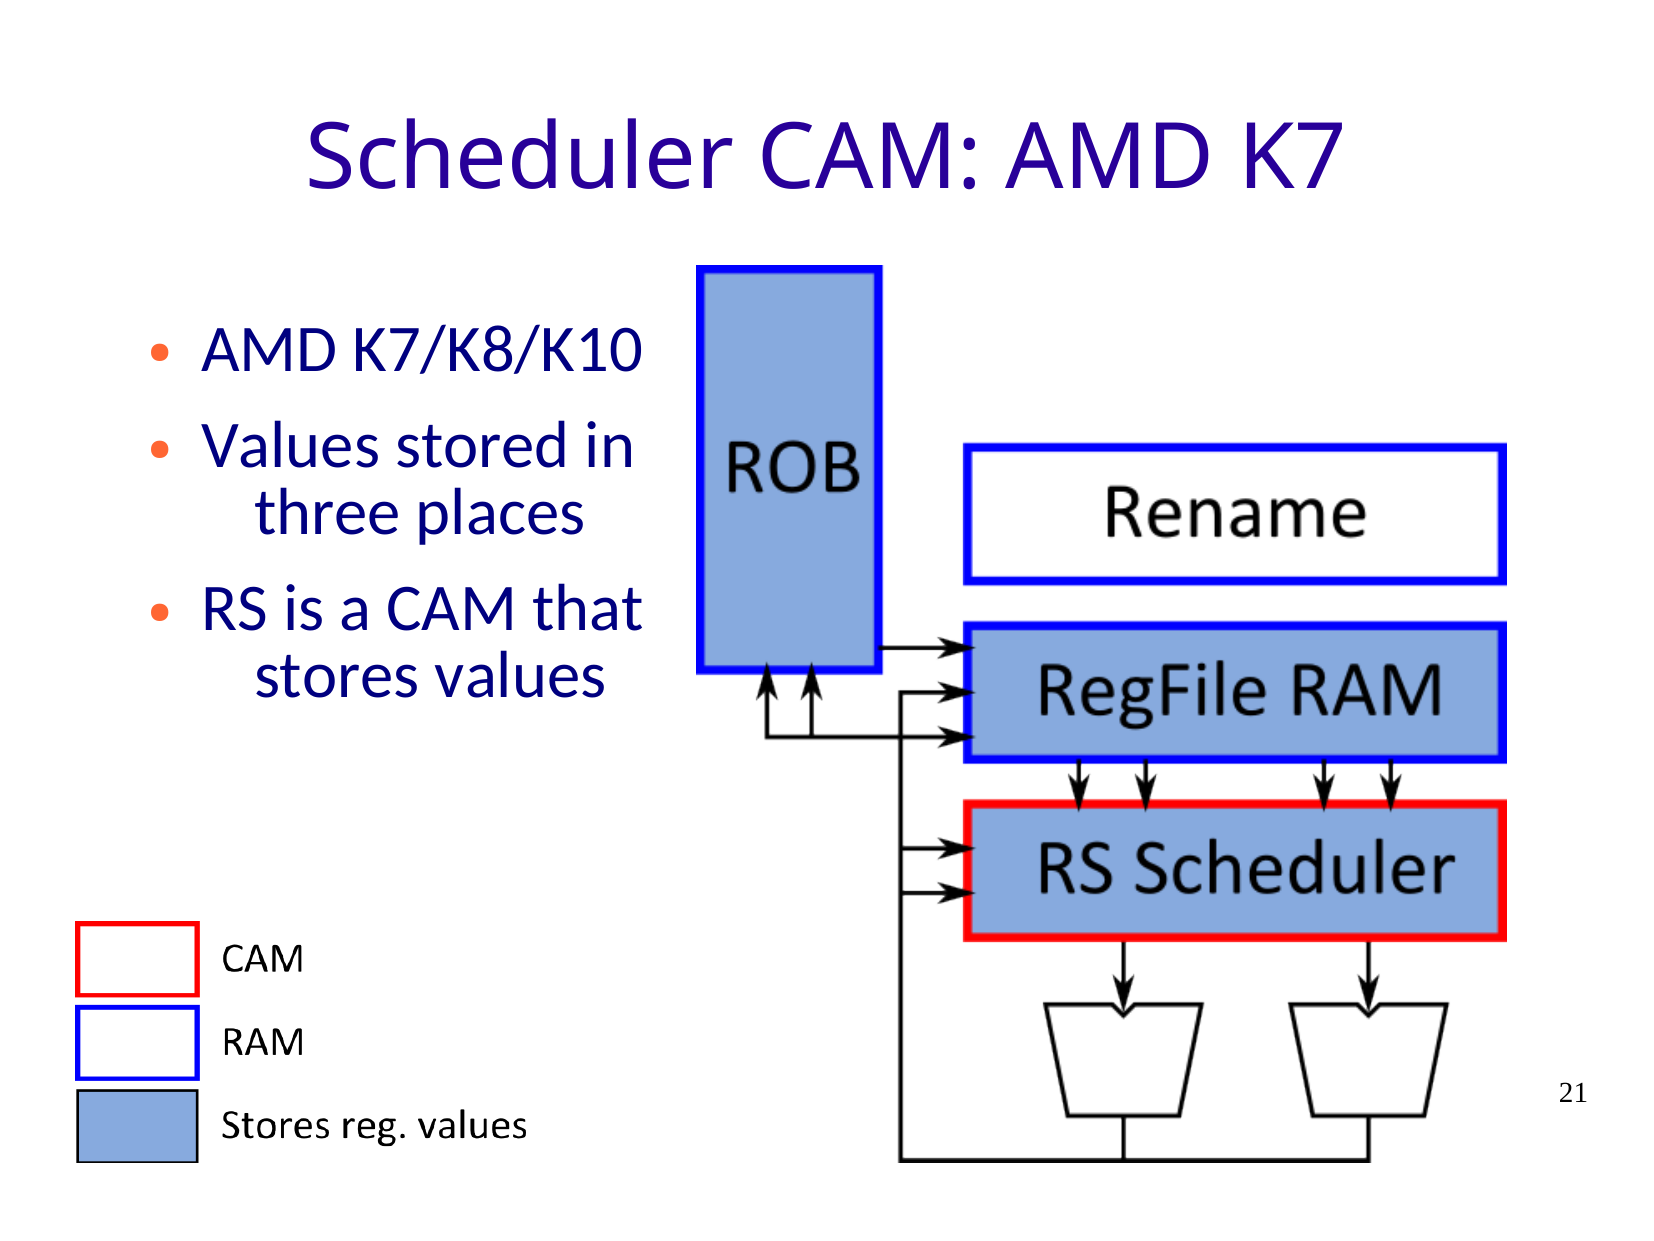

# Scheduler CAM: AMD K7
AMD K7/K8/K10
Values stored in three places
RS is a CAM that stores values
21